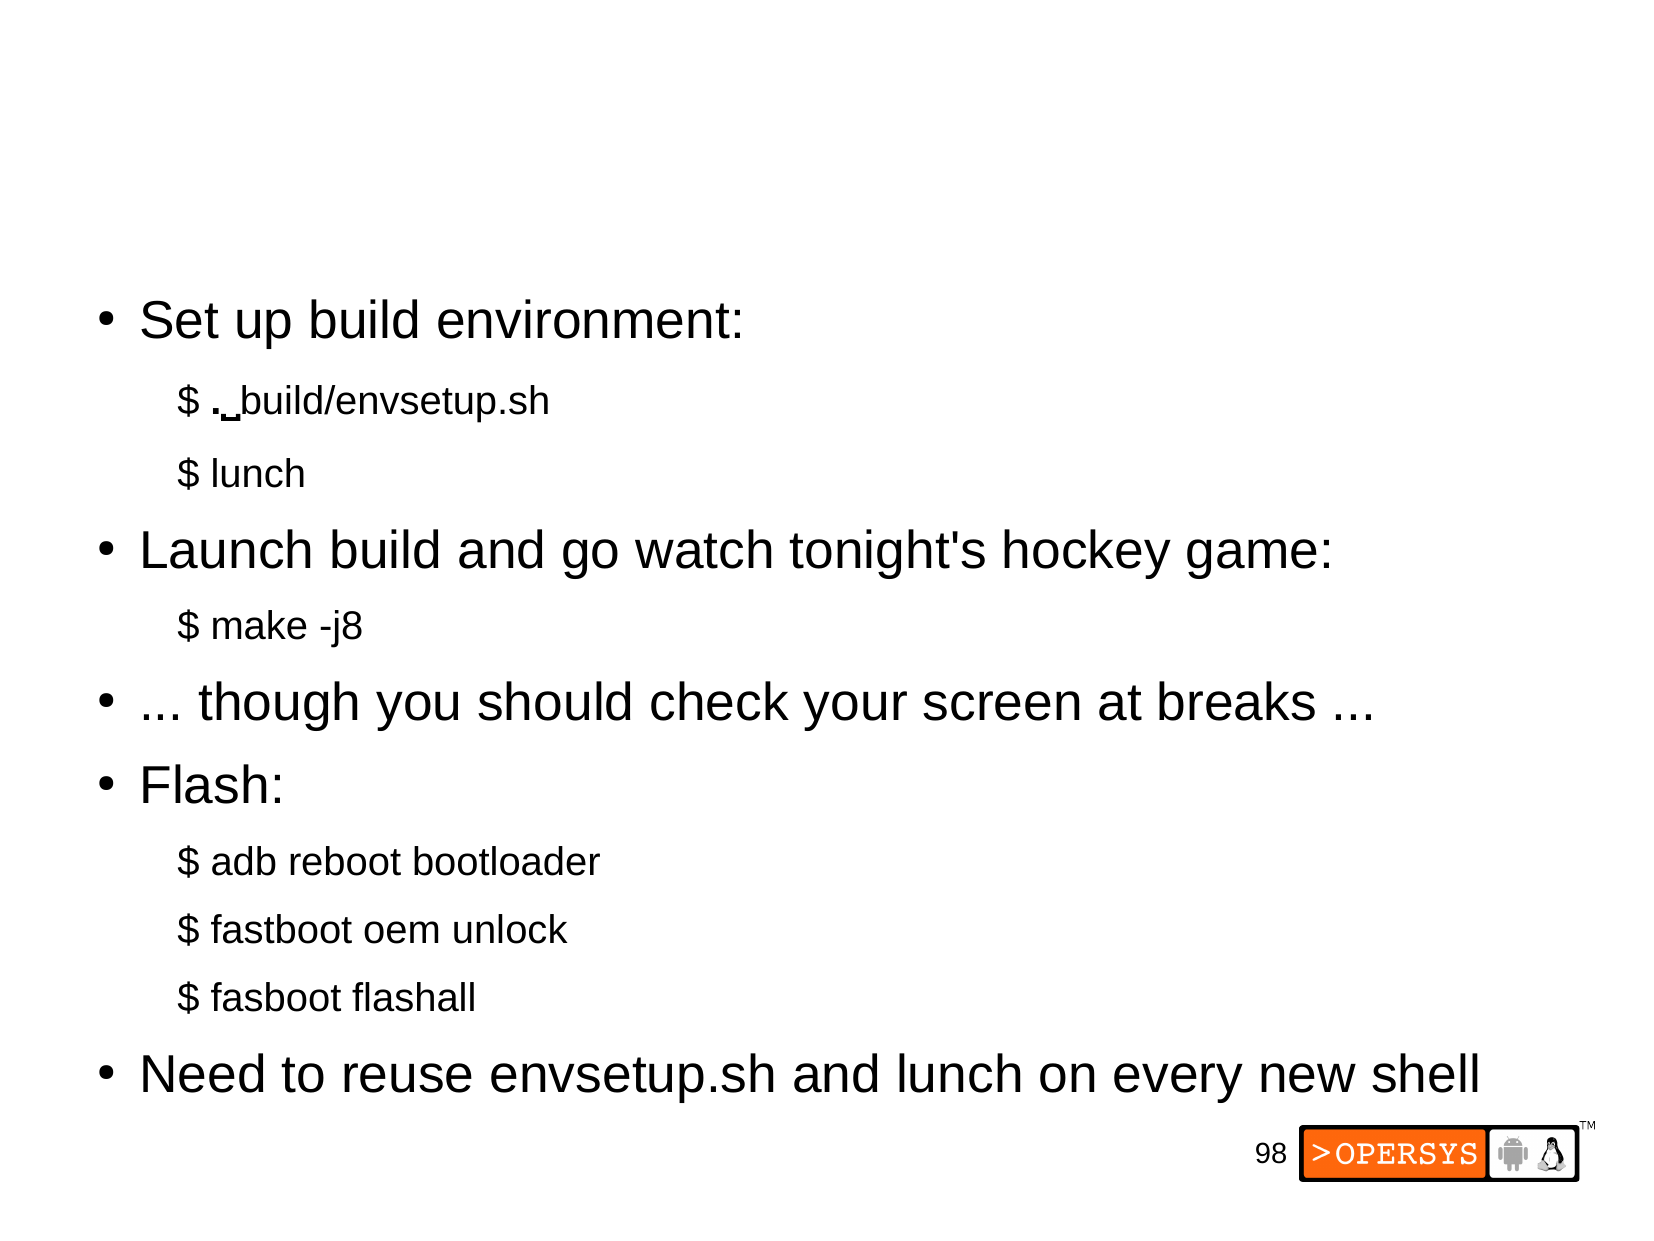

# Set up build environment:
$ .⌴build/envsetup.sh
$ lunch
Launch build and go watch tonight's hockey game:
$ make -j8
... though you should check your screen at breaks ...
Flash:
$ adb reboot bootloader
$ fastboot oem unlock
$ fasboot flashall
Need to reuse envsetup.sh and lunch on every new shell